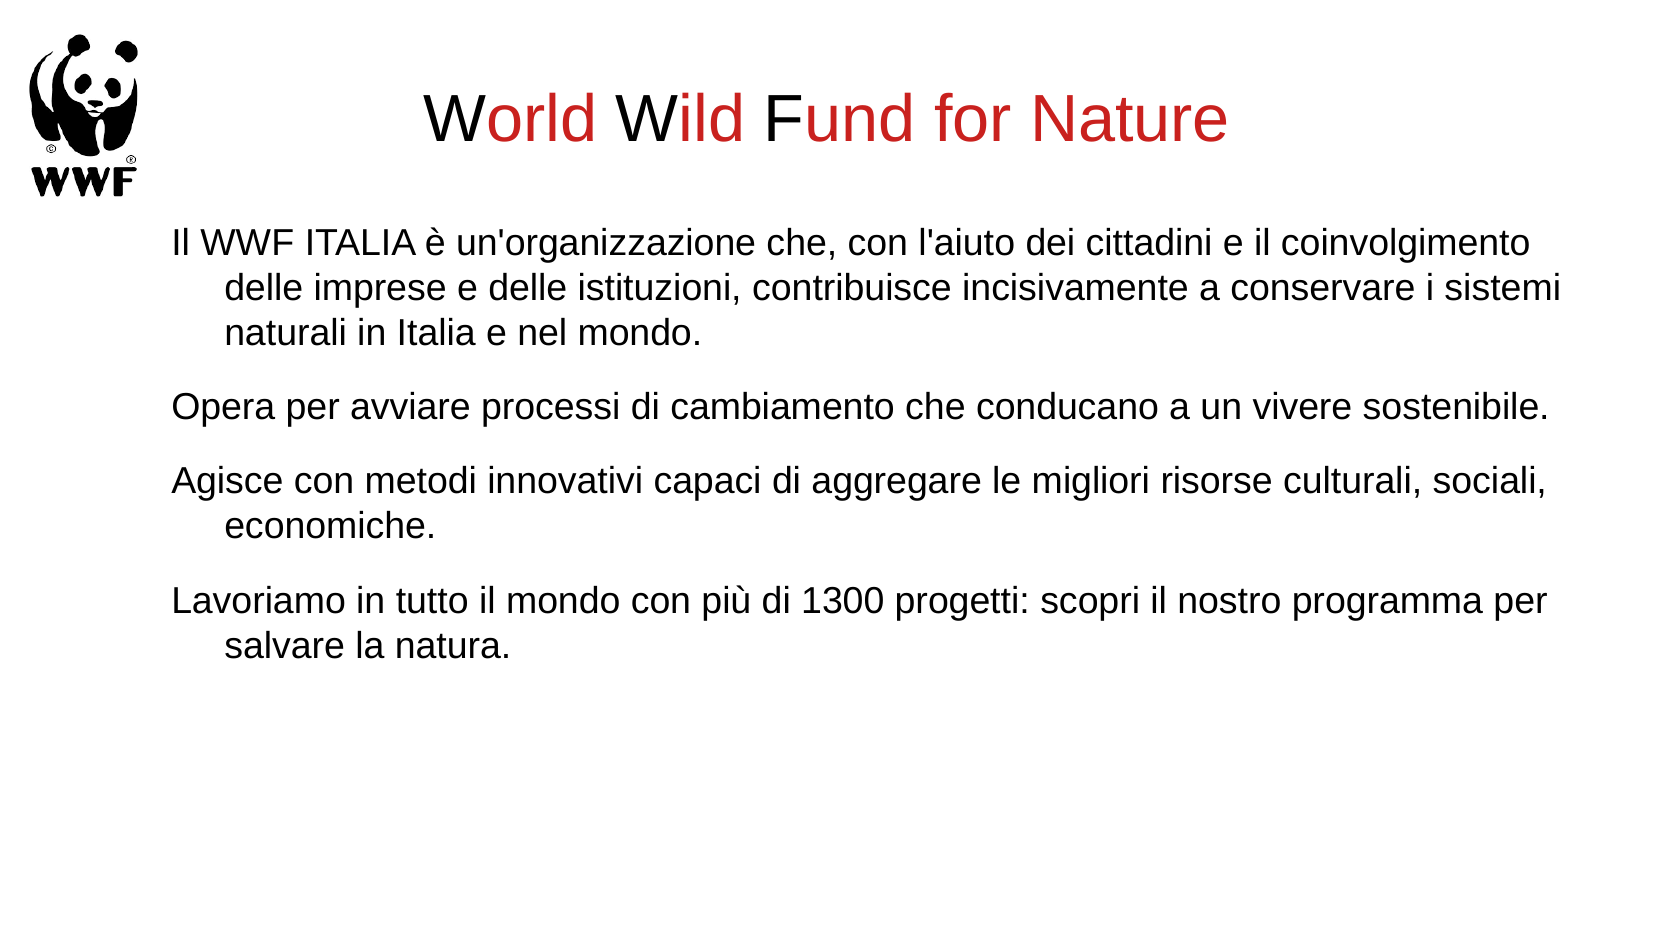

# World Wild Fund for Nature
Il WWF ITALIA è un'organizzazione che, con l'aiuto dei cittadini e il coinvolgimento delle imprese e delle istituzioni, contribuisce incisivamente a conservare i sistemi naturali in Italia e nel mondo.
Opera per avviare processi di cambiamento che conducano a un vivere sostenibile.
Agisce con metodi innovativi capaci di aggregare le migliori risorse culturali, sociali, economiche.
Lavoriamo in tutto il mondo con più di 1300 progetti: scopri il nostro programma per salvare la natura.